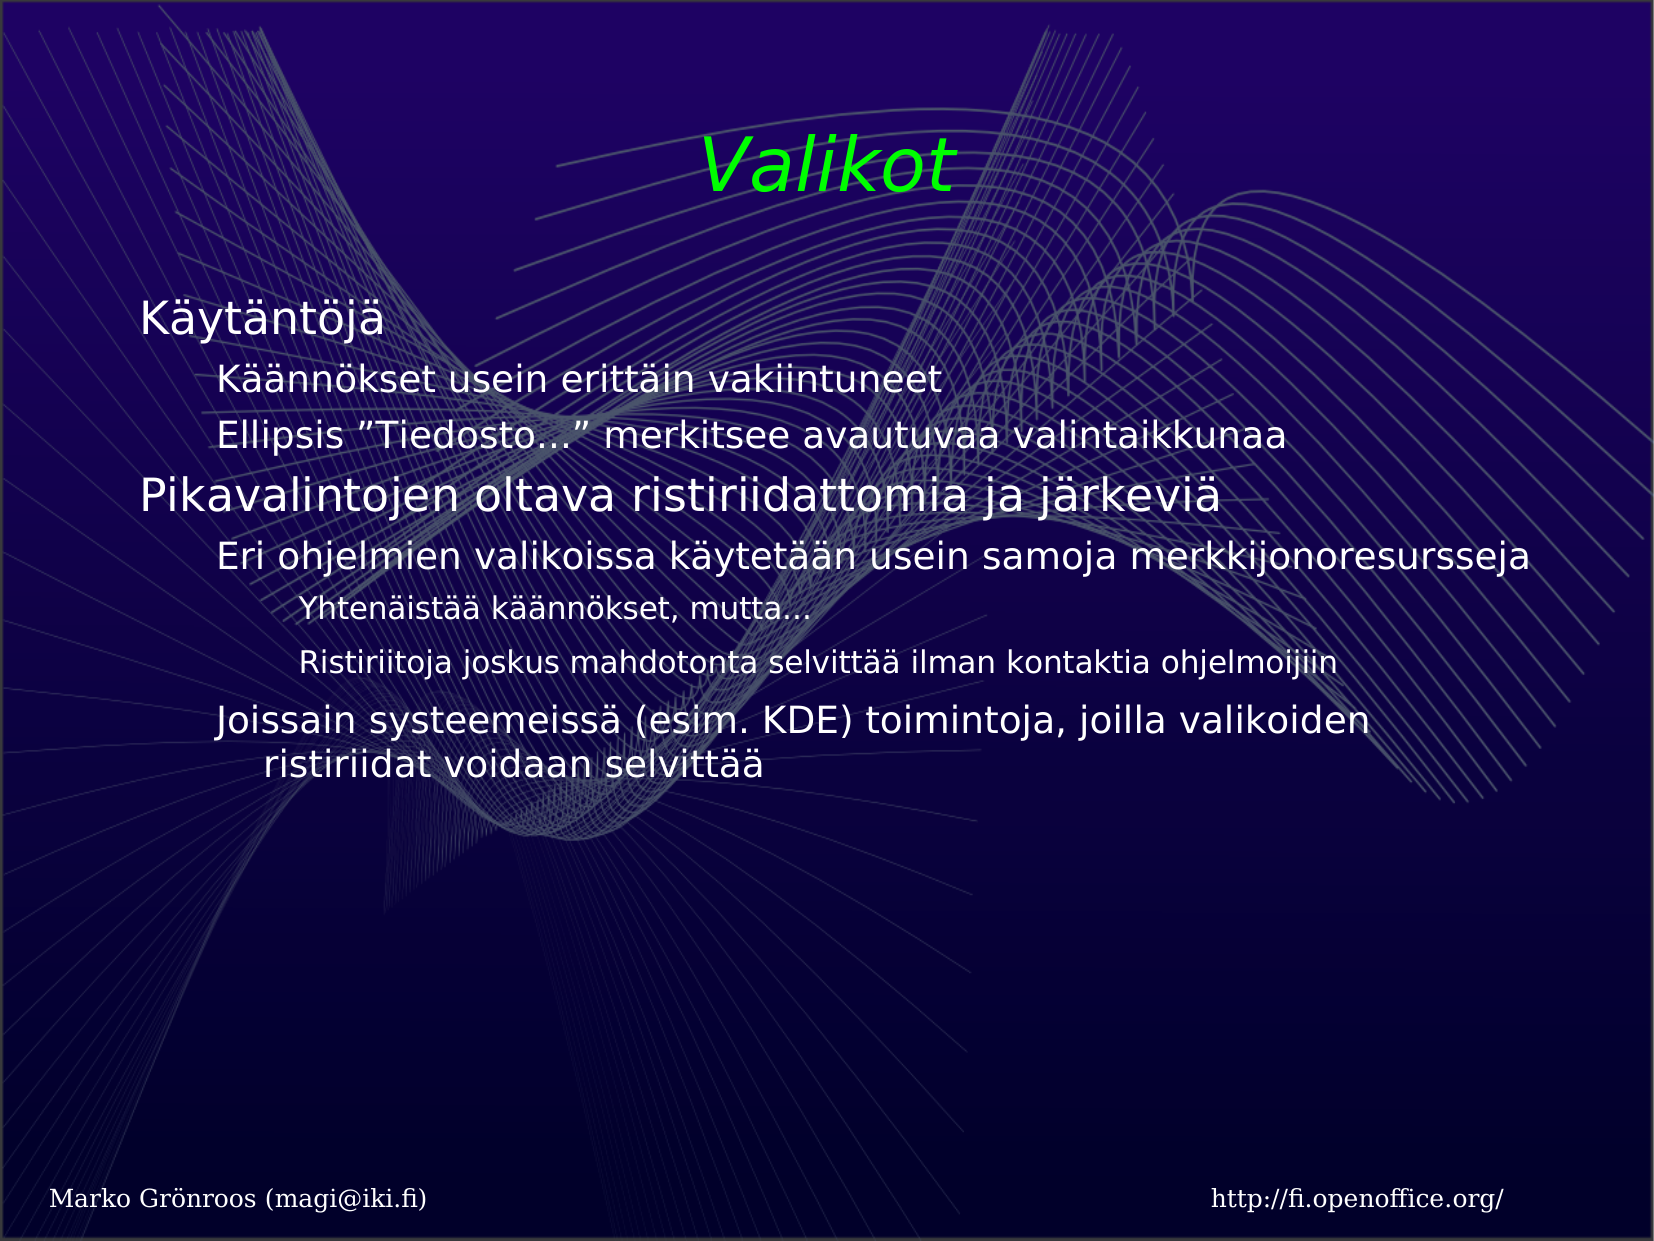

# Valikot
Käytäntöjä
Käännökset usein erittäin vakiintuneet
Ellipsis ”Tiedosto...” merkitsee avautuvaa valintaikkunaa
Pikavalintojen oltava ristiriidattomia ja järkeviä
Eri ohjelmien valikoissa käytetään usein samoja merkkijonoresursseja
Yhtenäistää käännökset, mutta...
Ristiriitoja joskus mahdotonta selvittää ilman kontaktia ohjelmoijiin
Joissain systeemeissä (esim. KDE) toimintoja, joilla valikoiden ristiriidat voidaan selvittää